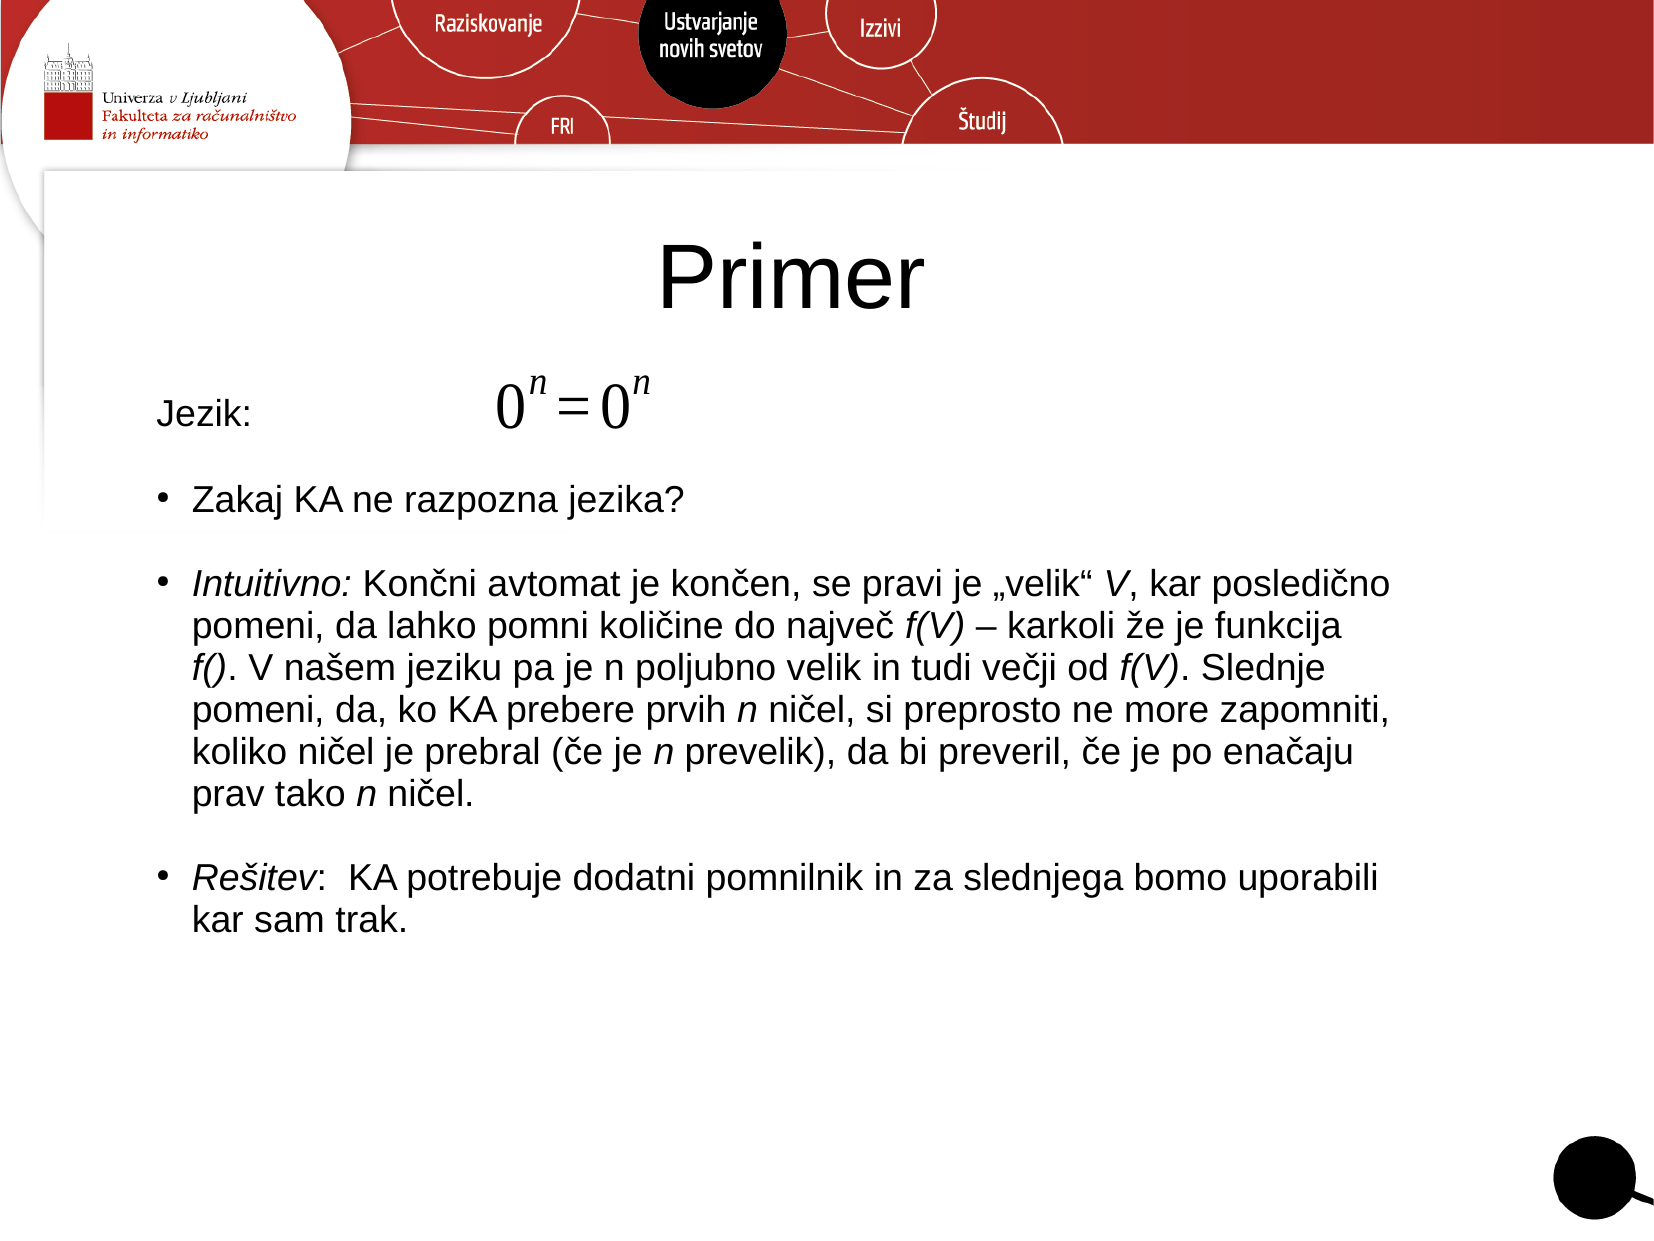

# Primer
Jezik:
Zakaj KA ne razpozna jezika?
Intuitivno: Končni avtomat je končen, se pravi je „velik“ V, kar posledično pomeni, da lahko pomni količine do največ f(V) – karkoli že je funkcija f(). V našem jeziku pa je n poljubno velik in tudi večji od f(V). Slednje pomeni, da, ko KA prebere prvih n ničel, si preprosto ne more zapomniti, koliko ničel je prebral (če je n prevelik), da bi preveril, če je po enačaju prav tako n ničel.
Rešitev: KA potrebuje dodatni pomnilnik in za slednjega bomo uporabili kar sam trak.